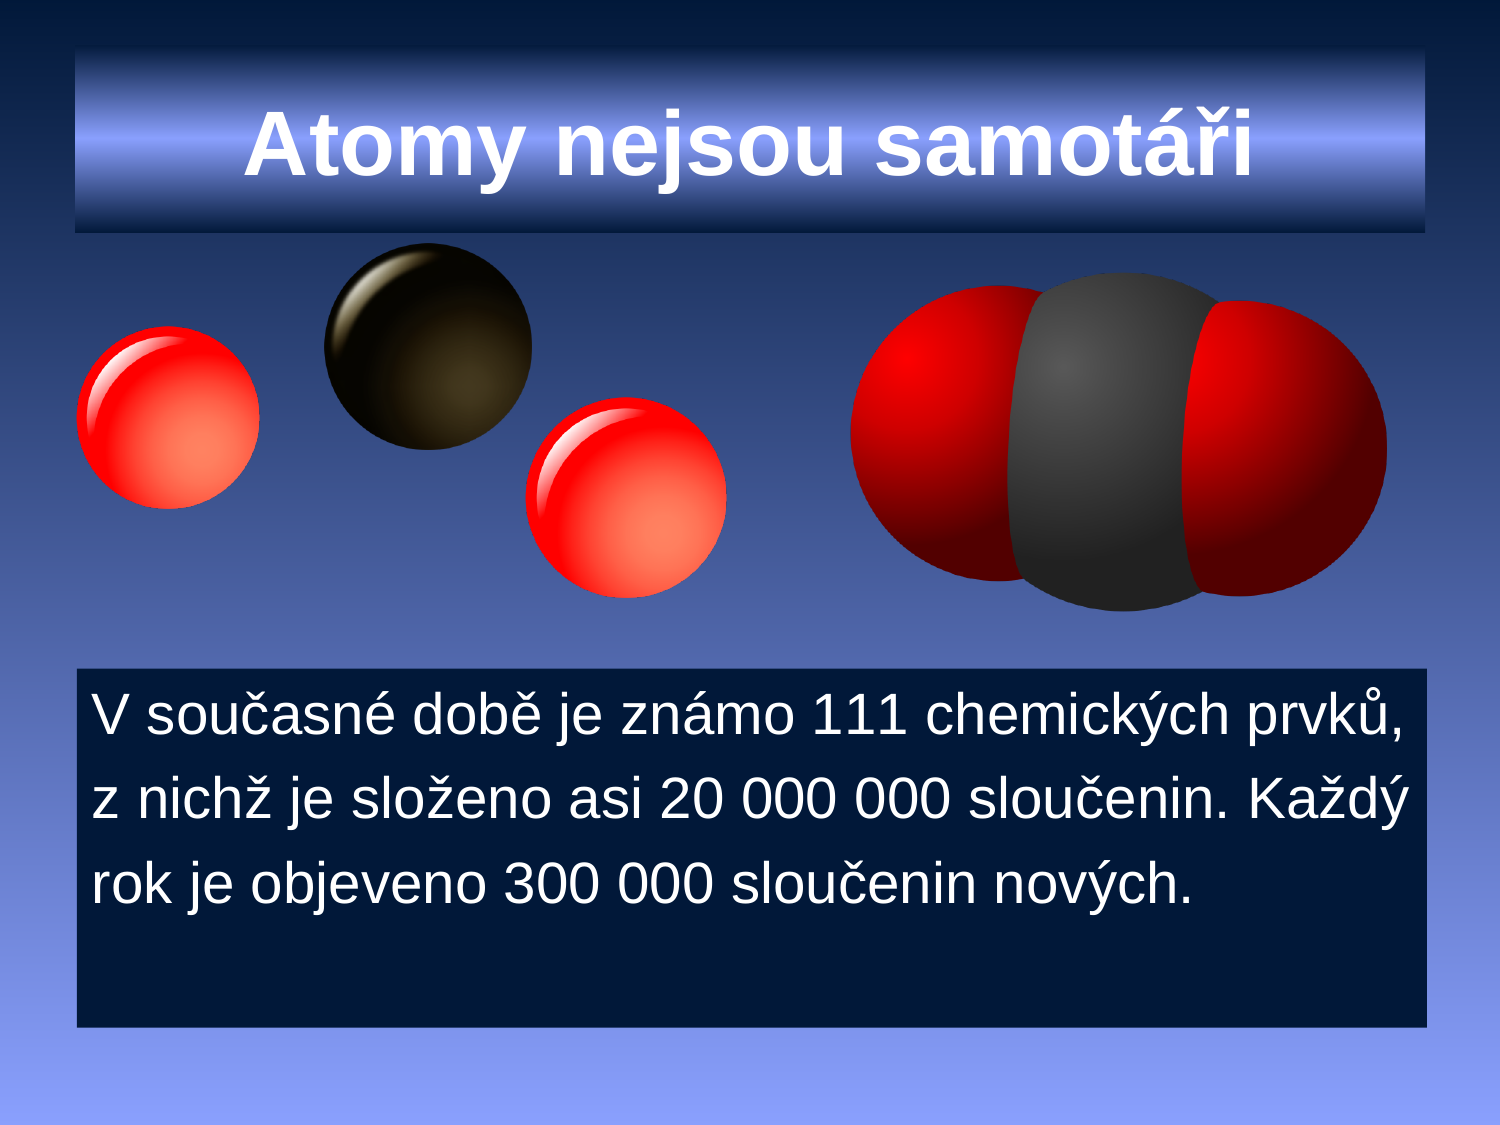

# Atomy nejsou samotáři
V současné době je známo 111 chemických prvků,
z nichž je složeno asi 20 000 000 sloučenin. Každý
rok je objeveno 300 000 sloučenin nových.